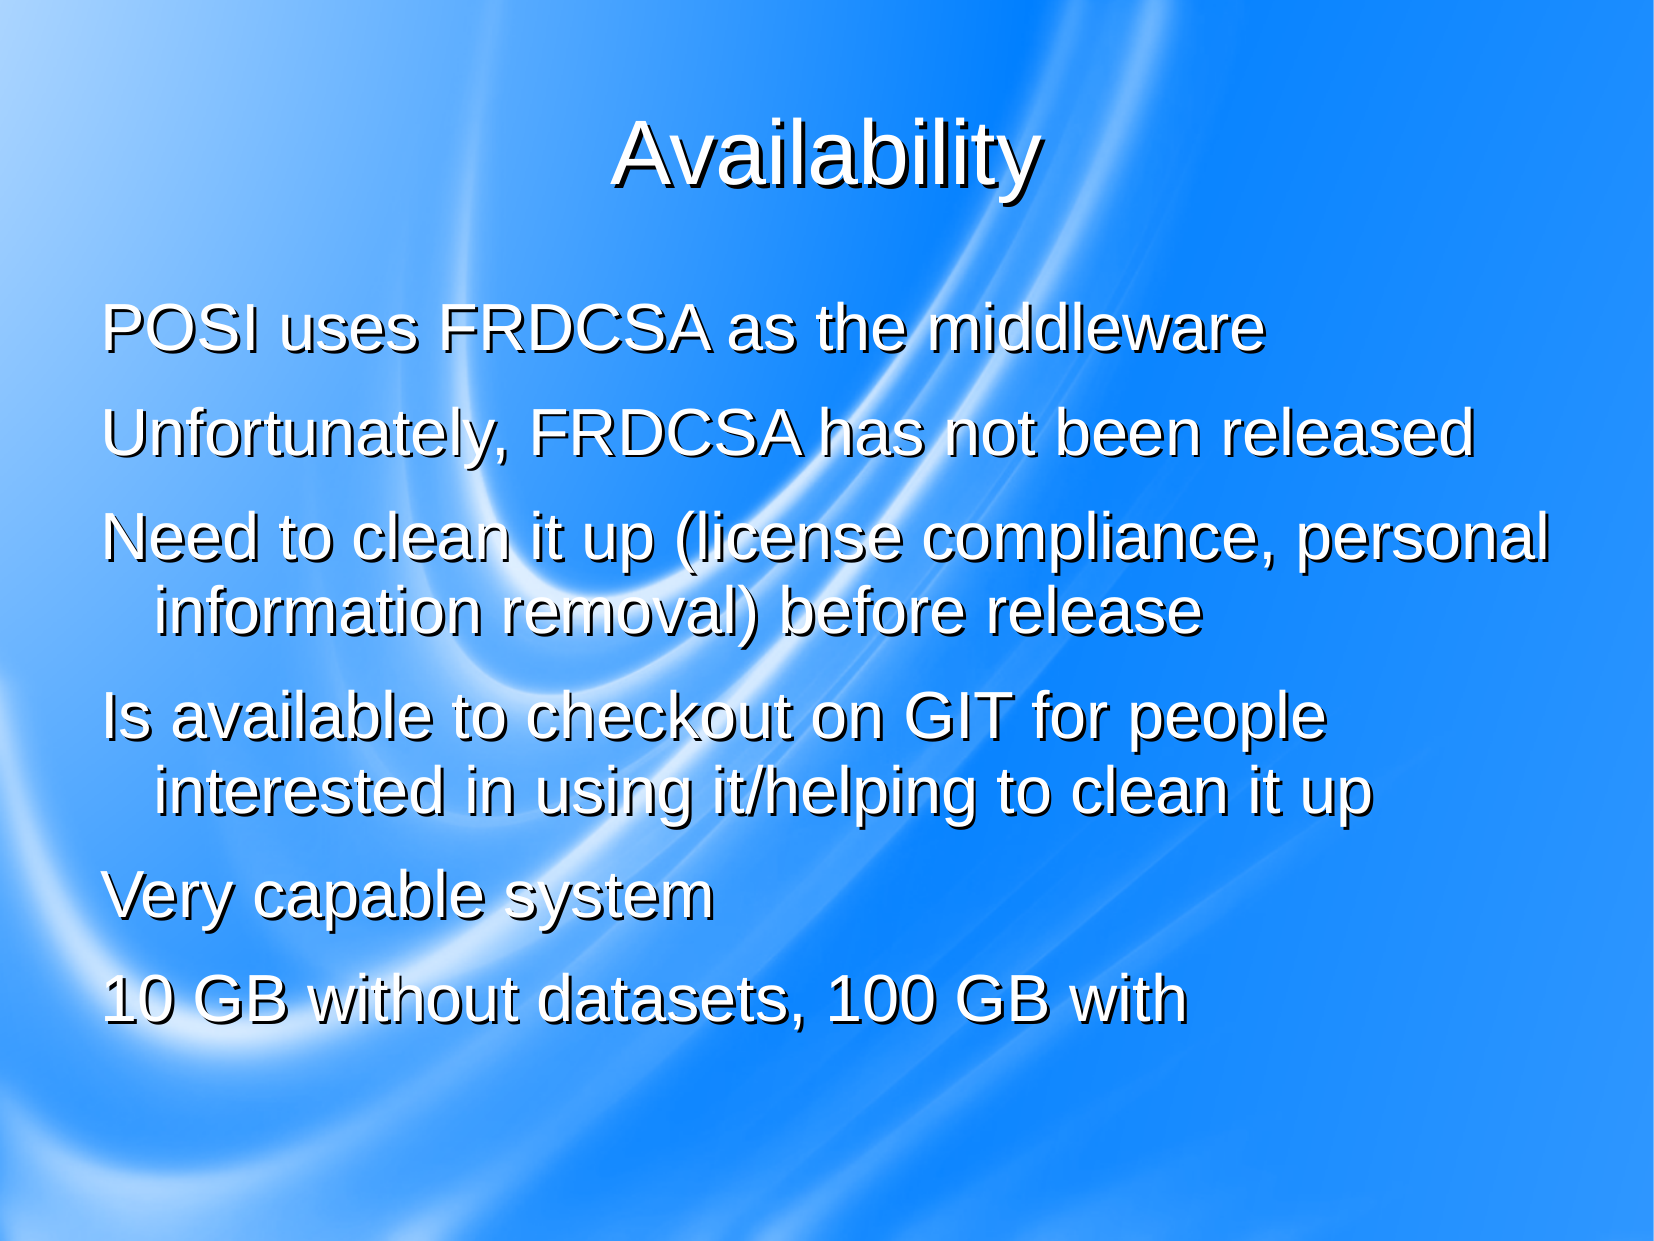

# Availability
POSI uses FRDCSA as the middleware
Unfortunately, FRDCSA has not been released
Need to clean it up (license compliance, personal information removal) before release
Is available to checkout on GIT for people interested in using it/helping to clean it up
Very capable system
10 GB without datasets, 100 GB with